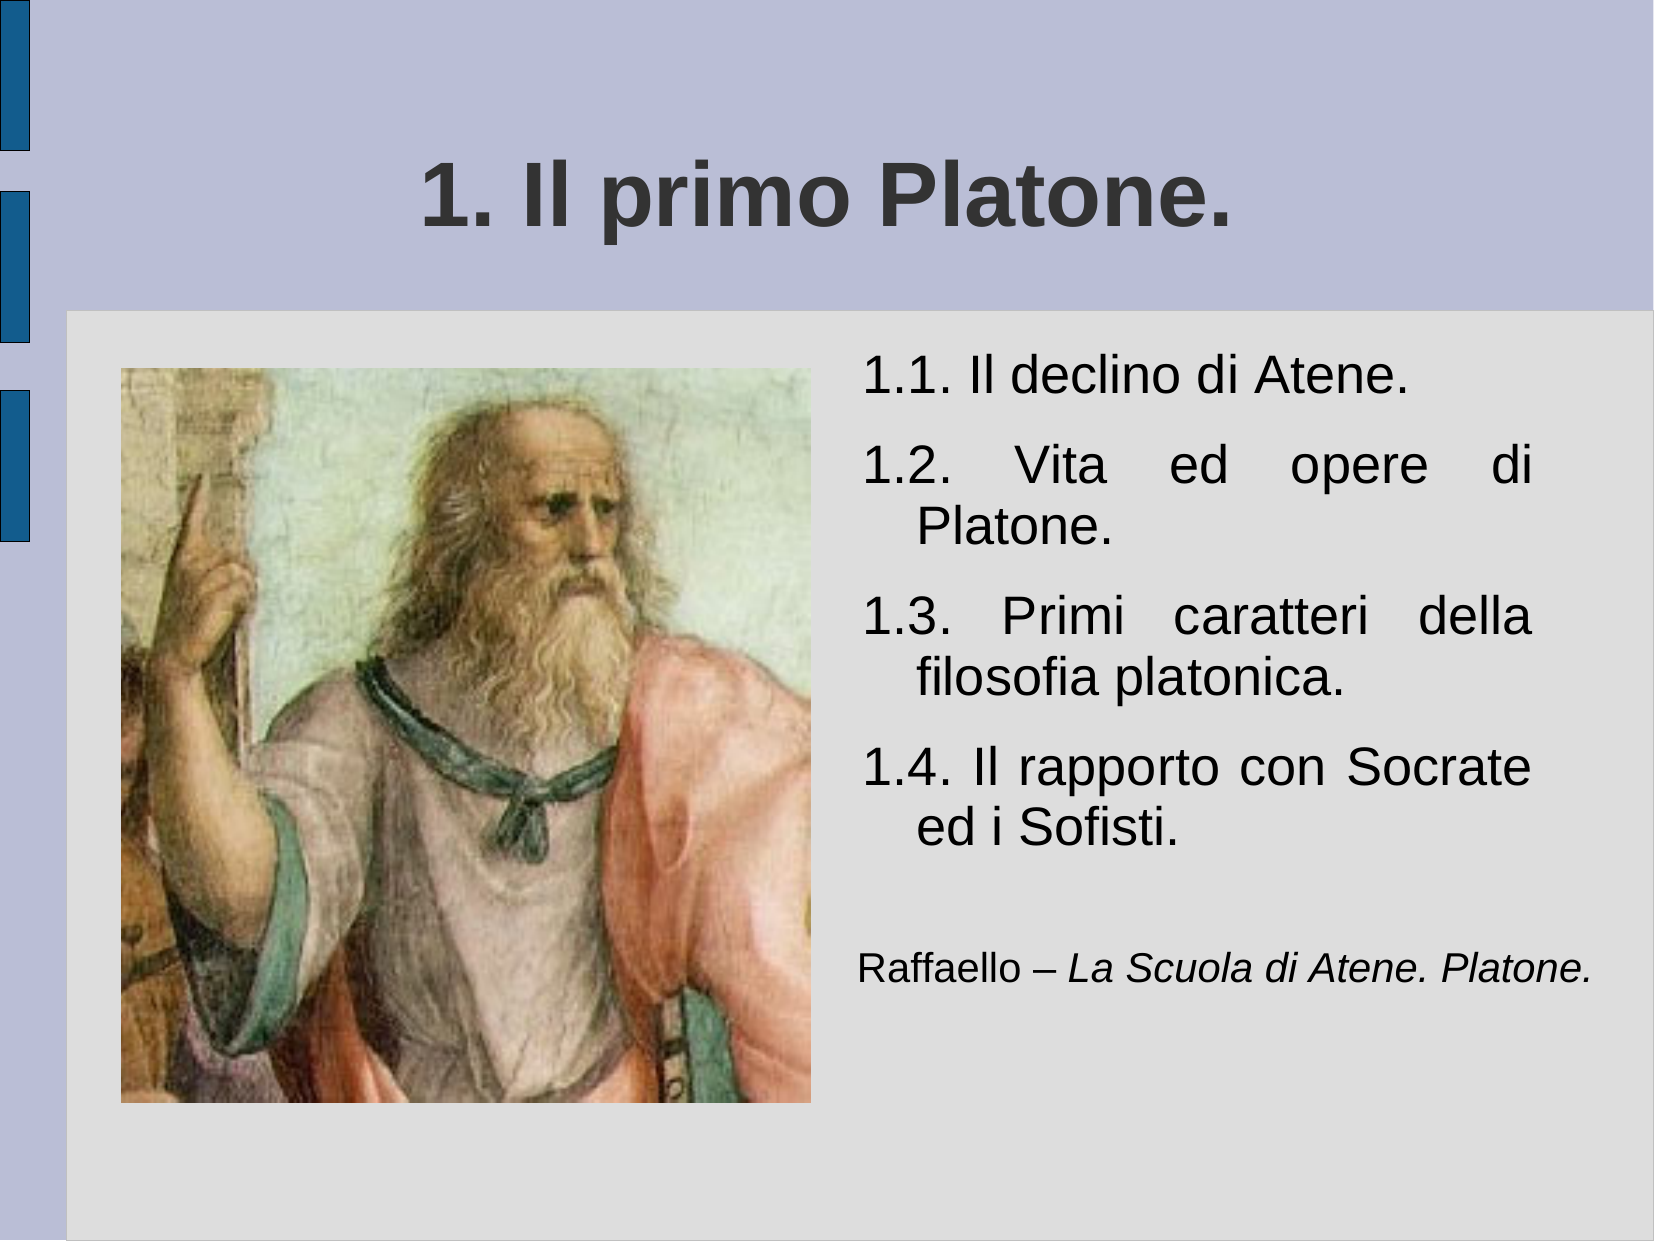

# 1. Il primo Platone.
1.1. Il declino di Atene.
1.2. Vita ed opere di Platone.
1.3. Primi caratteri della filosofia platonica.
1.4. Il rapporto con Socrate ed i Sofisti.
Raffaello – La Scuola di Atene. Platone.